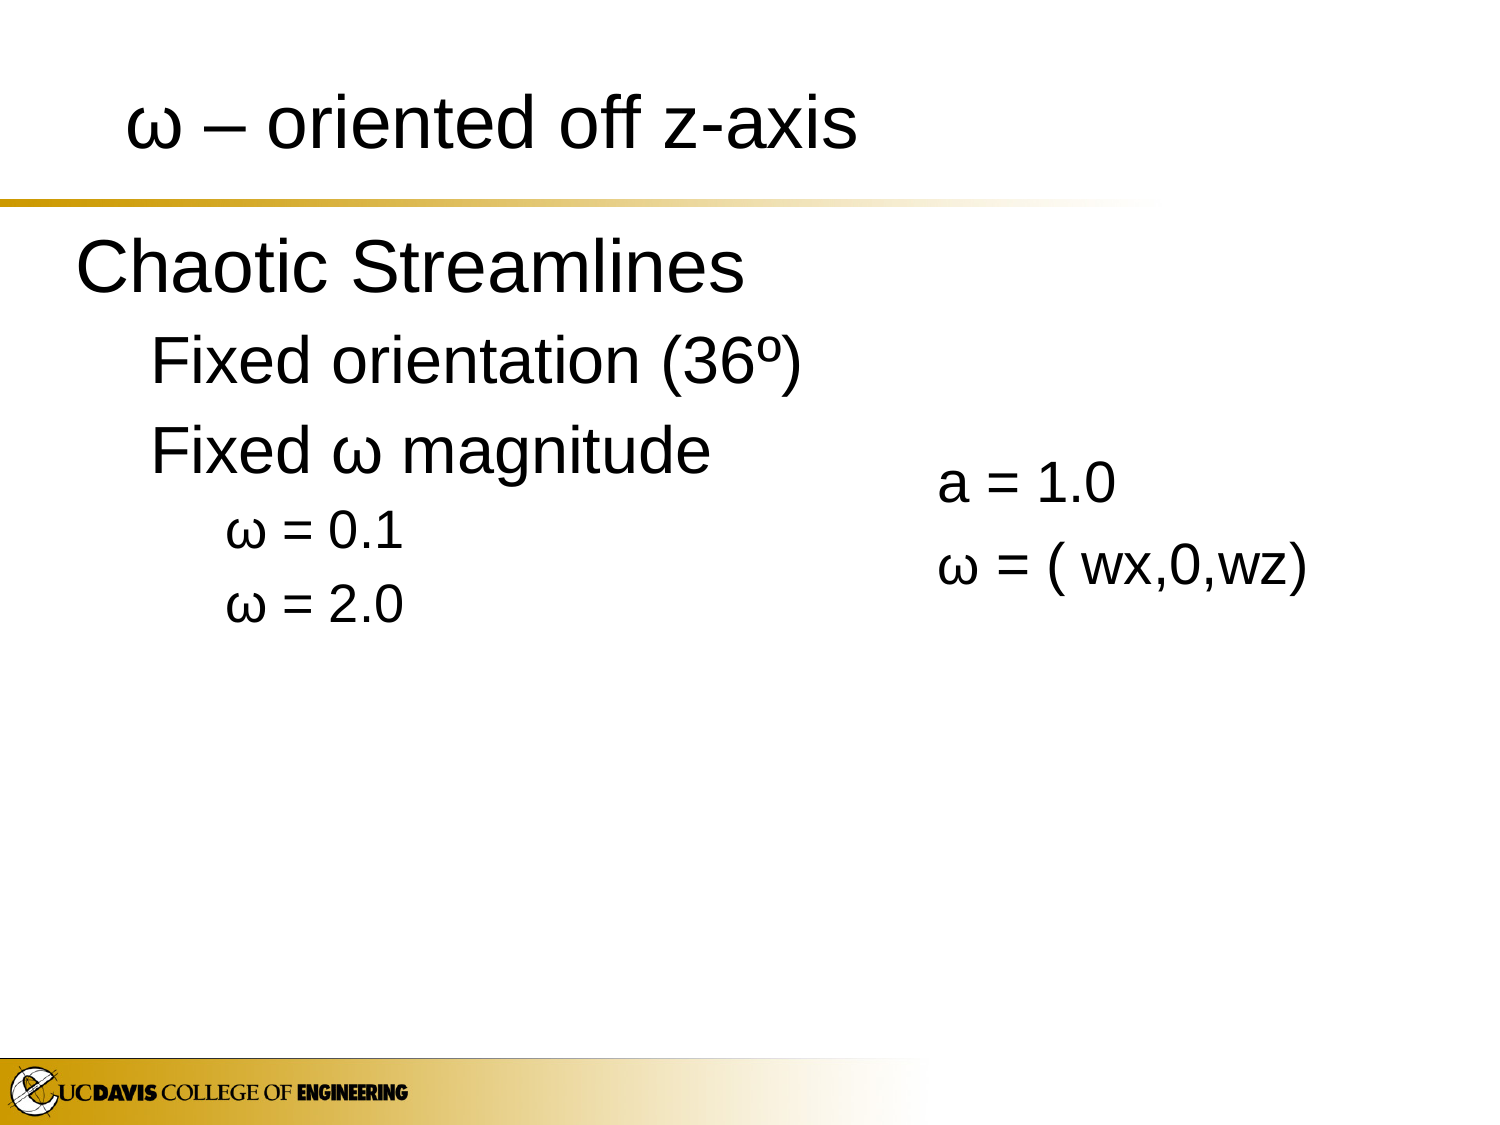

# ω – oriented off z-axis
Chaotic Streamlines
Fixed orientation (36º)
Fixed ω magnitude
ω = 0.1
ω = 2.0
a = 1.0
ω = ( wx,0,wz)